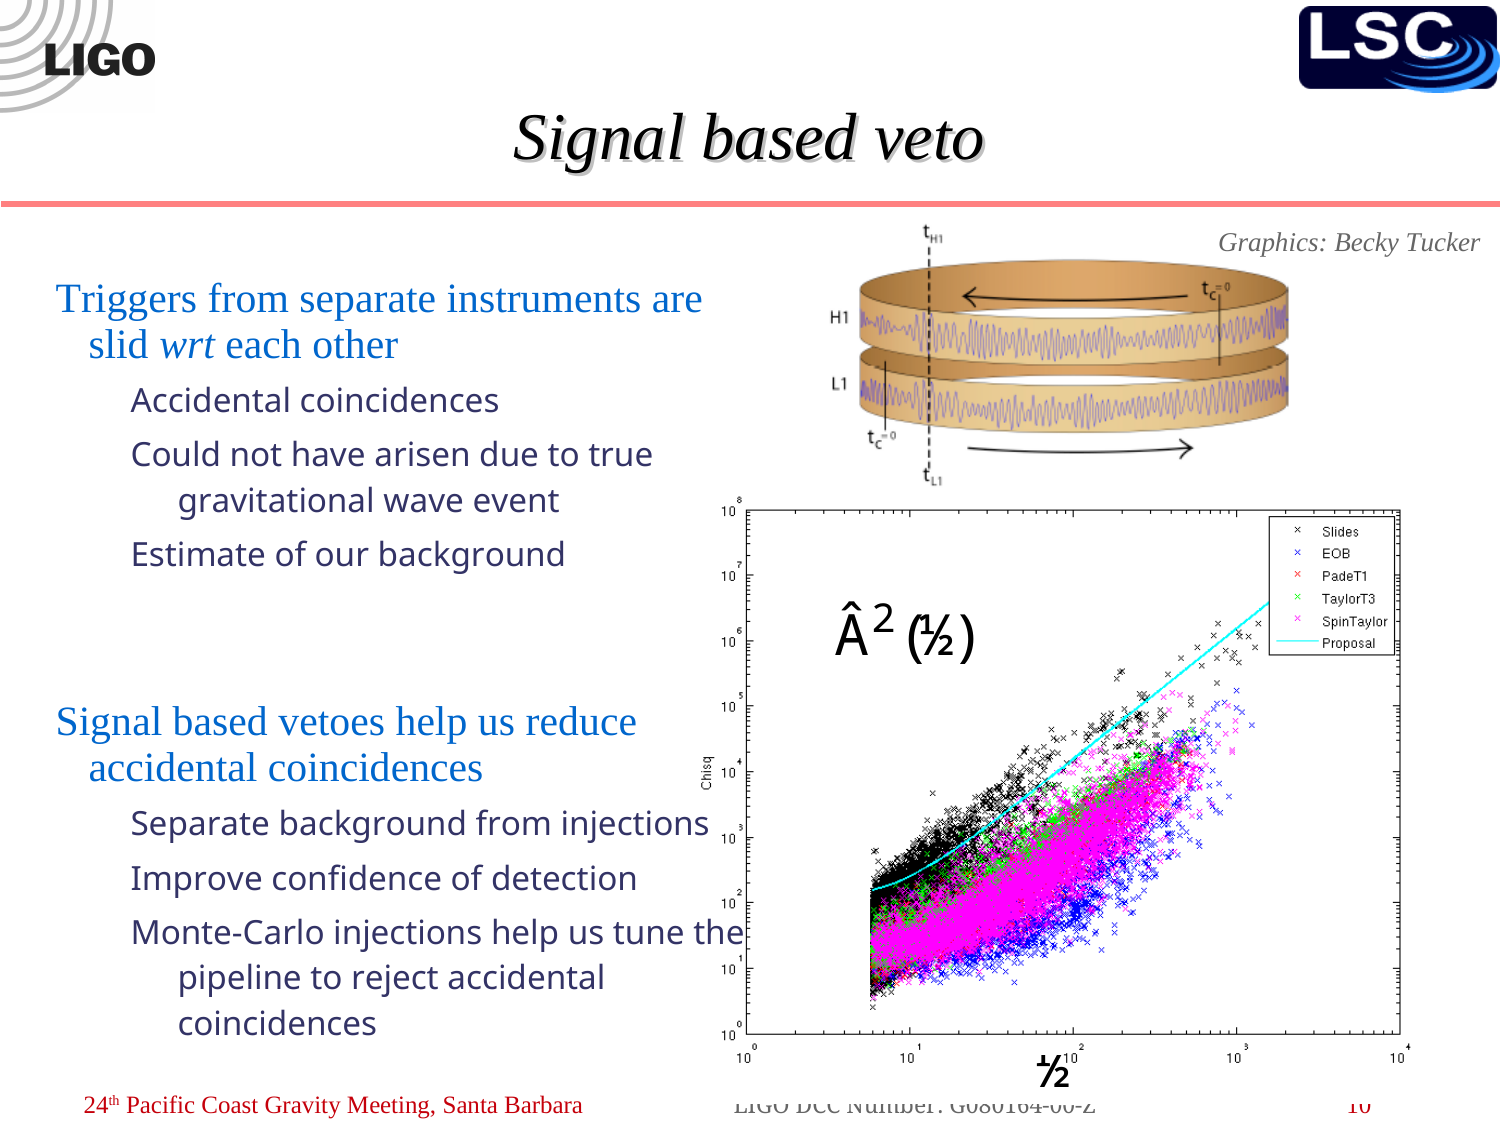

# Signal based veto
Graphics: Becky Tucker
Triggers from separate instruments are slid wrt each other
Accidental coincidences
Could not have arisen due to true gravitational wave event
Estimate of our background
Signal based vetoes help us reduce accidental coincidences
Separate background from injections
Improve confidence of detection
Monte-Carlo injections help us tune the pipeline to reject accidental coincidences